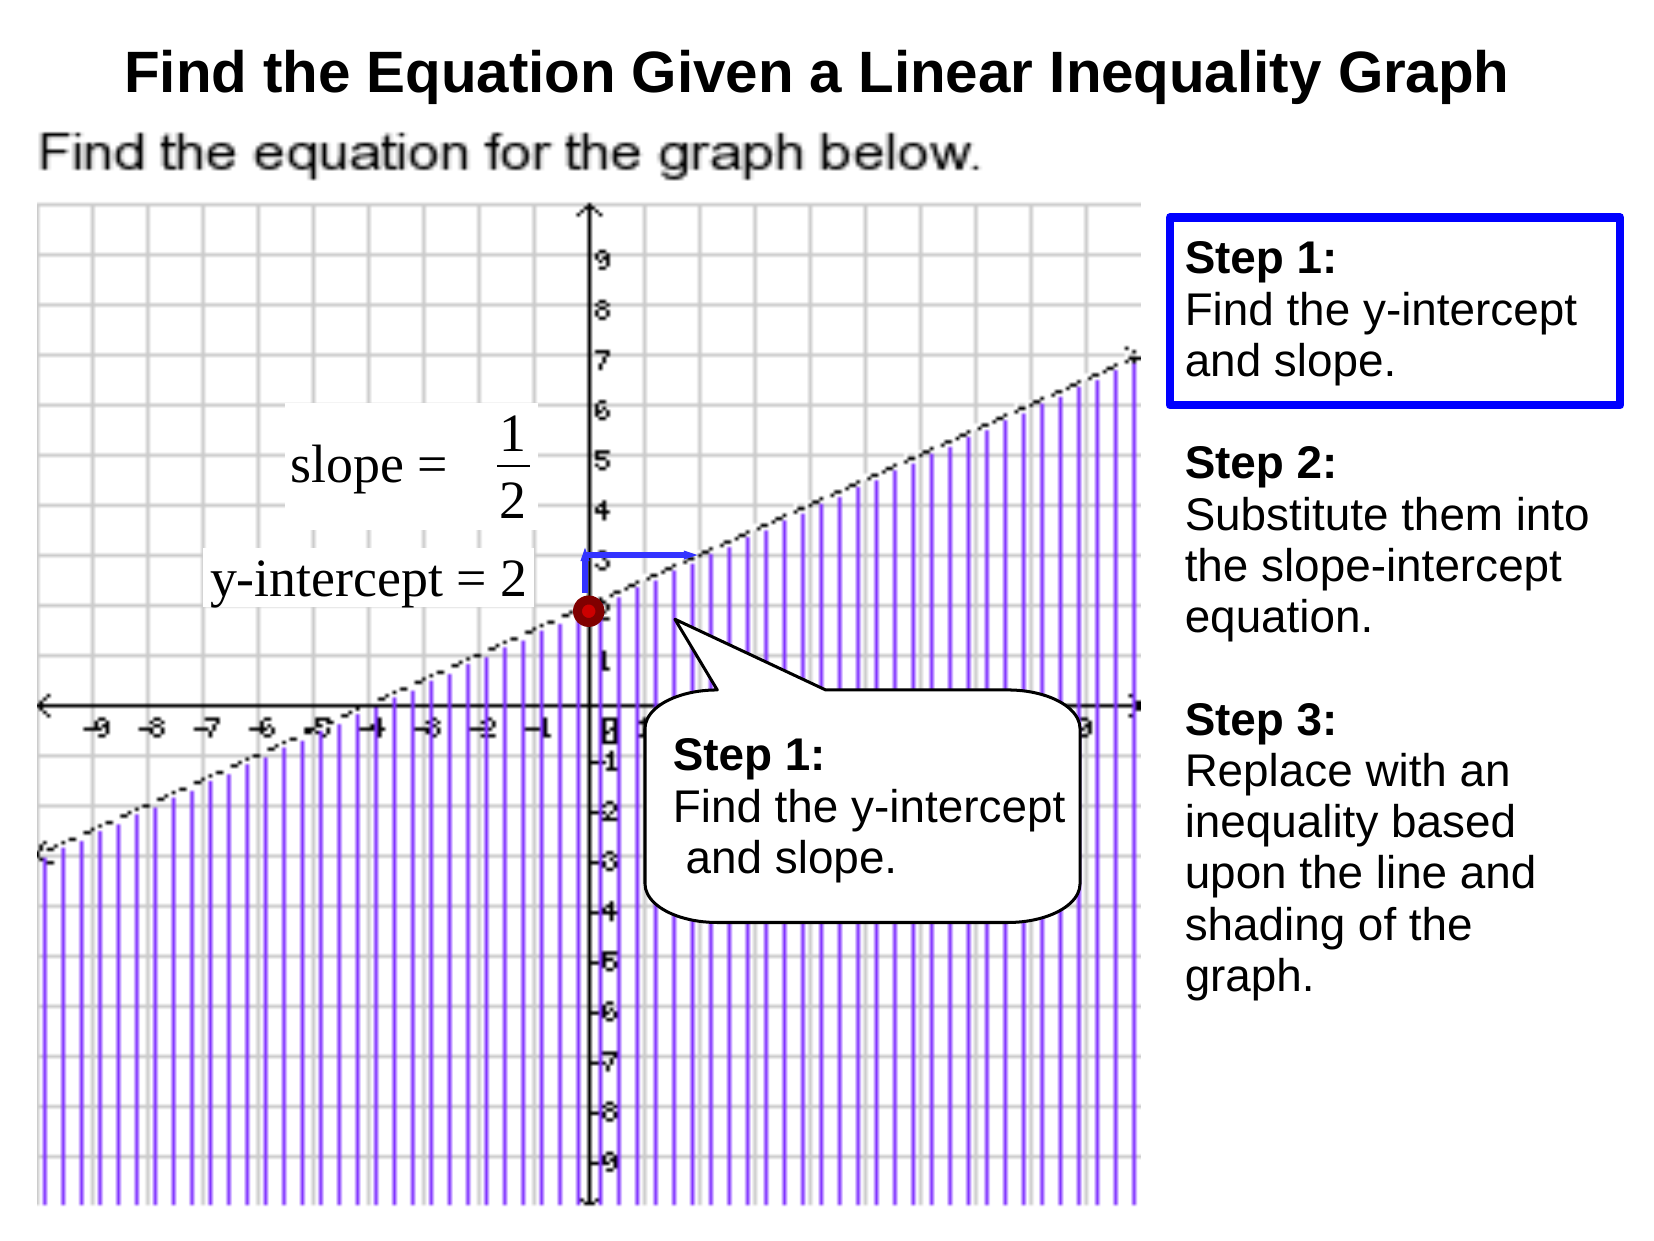

Find the Equation Given a Linear Inequality Graph
Step 1:
Find the y-intercept and slope.
Step 2:
Substitute them into the slope-intercept equation.
Step 3:
Replace with an inequality based upon the line and shading of the graph.
Step 1:
Find the y-intercept
 and slope.